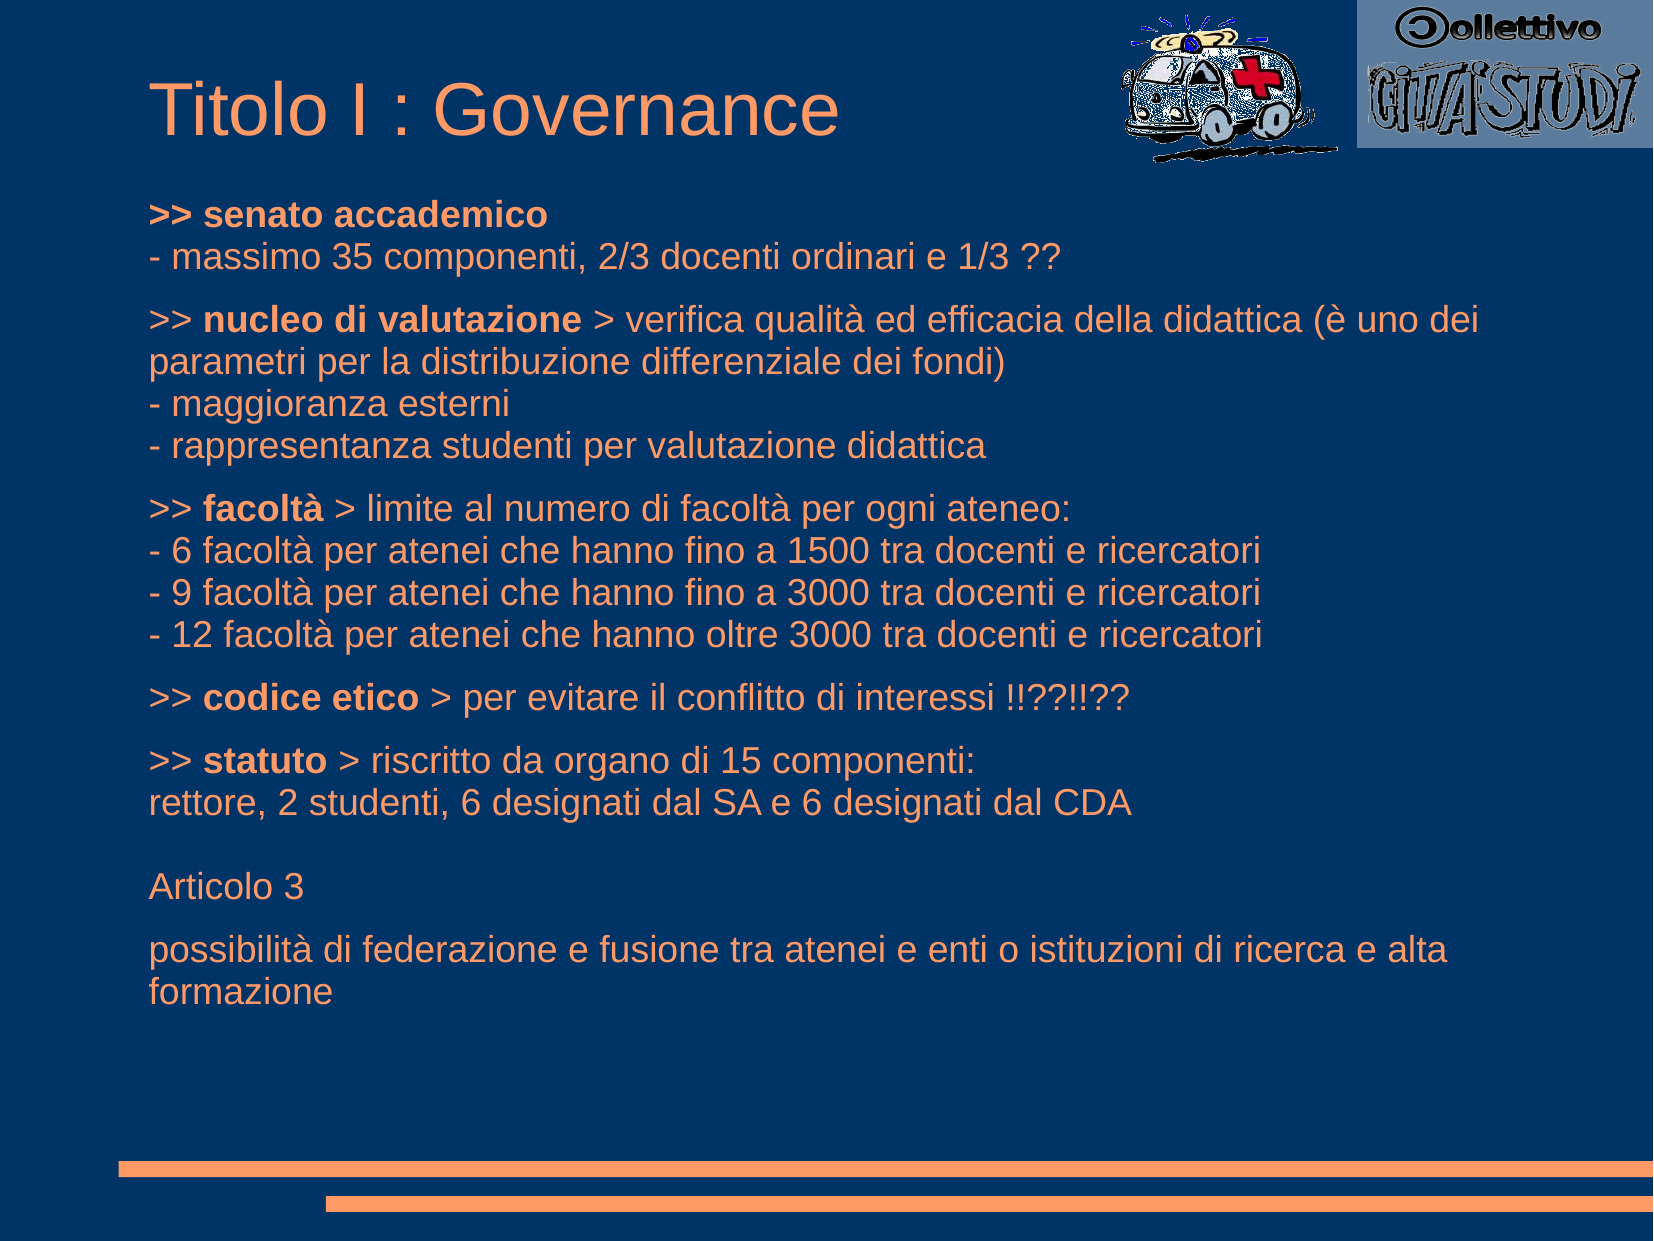

Titolo I : Governance
>> senato accademico
- massimo 35 componenti, 2/3 docenti ordinari e 1/3 ??
>> nucleo di valutazione > verifica qualità ed efficacia della didattica (è uno dei parametri per la distribuzione differenziale dei fondi)
- maggioranza esterni
- rappresentanza studenti per valutazione didattica
>> facoltà > limite al numero di facoltà per ogni ateneo:
- 6 facoltà per atenei che hanno fino a 1500 tra docenti e ricercatori
- 9 facoltà per atenei che hanno fino a 3000 tra docenti e ricercatori
- 12 facoltà per atenei che hanno oltre 3000 tra docenti e ricercatori
>> codice etico > per evitare il conflitto di interessi !!??!!??
>> statuto > riscritto da organo di 15 componenti:
rettore, 2 studenti, 6 designati dal SA e 6 designati dal CDA
Articolo 3
possibilità di federazione e fusione tra atenei e enti o istituzioni di ricerca e alta formazione